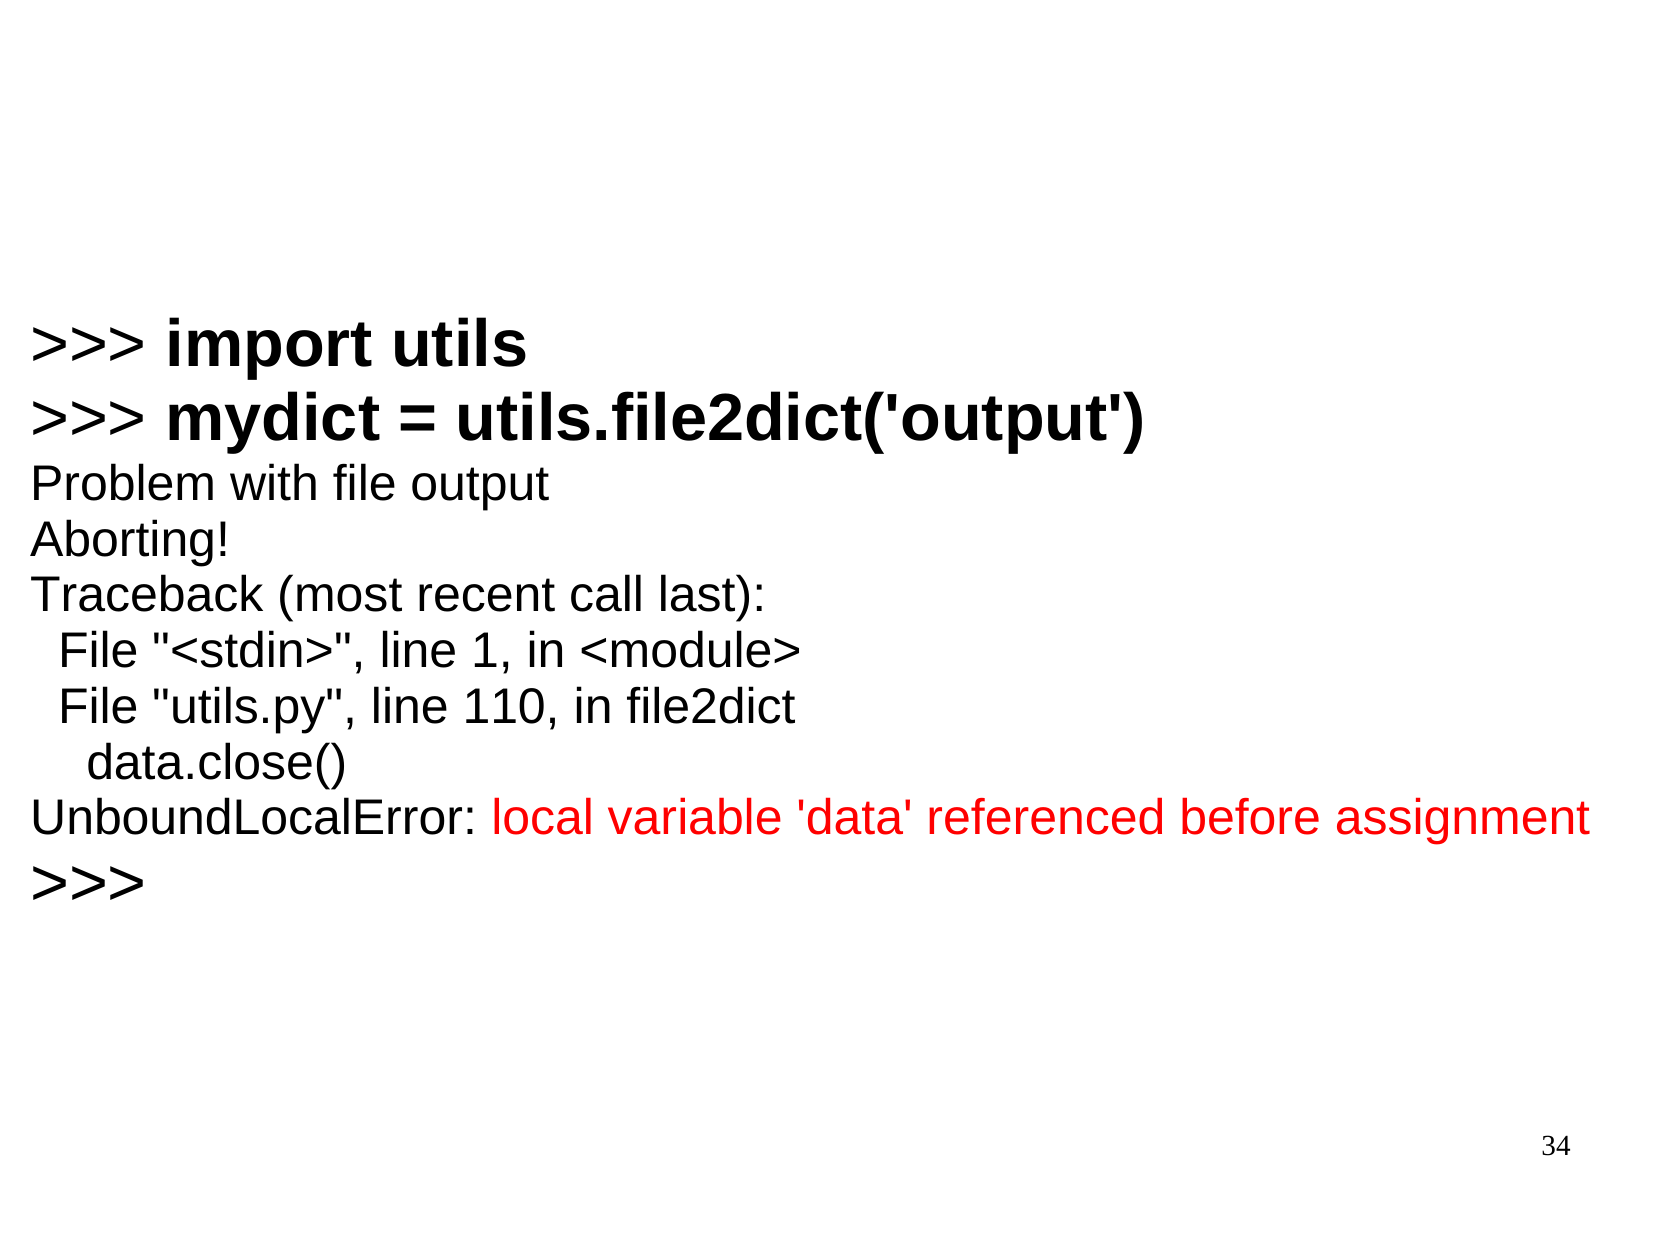

>>> import utils
>>> mydict = utils.file2dict('output')
Problem with file output
Aborting!
Traceback (most recent call last):
 File "<stdin>", line 1, in <module>
 File "utils.py", line 110, in file2dict
 data.close()
UnboundLocalError: local variable 'data' referenced before assignment
>>>
34